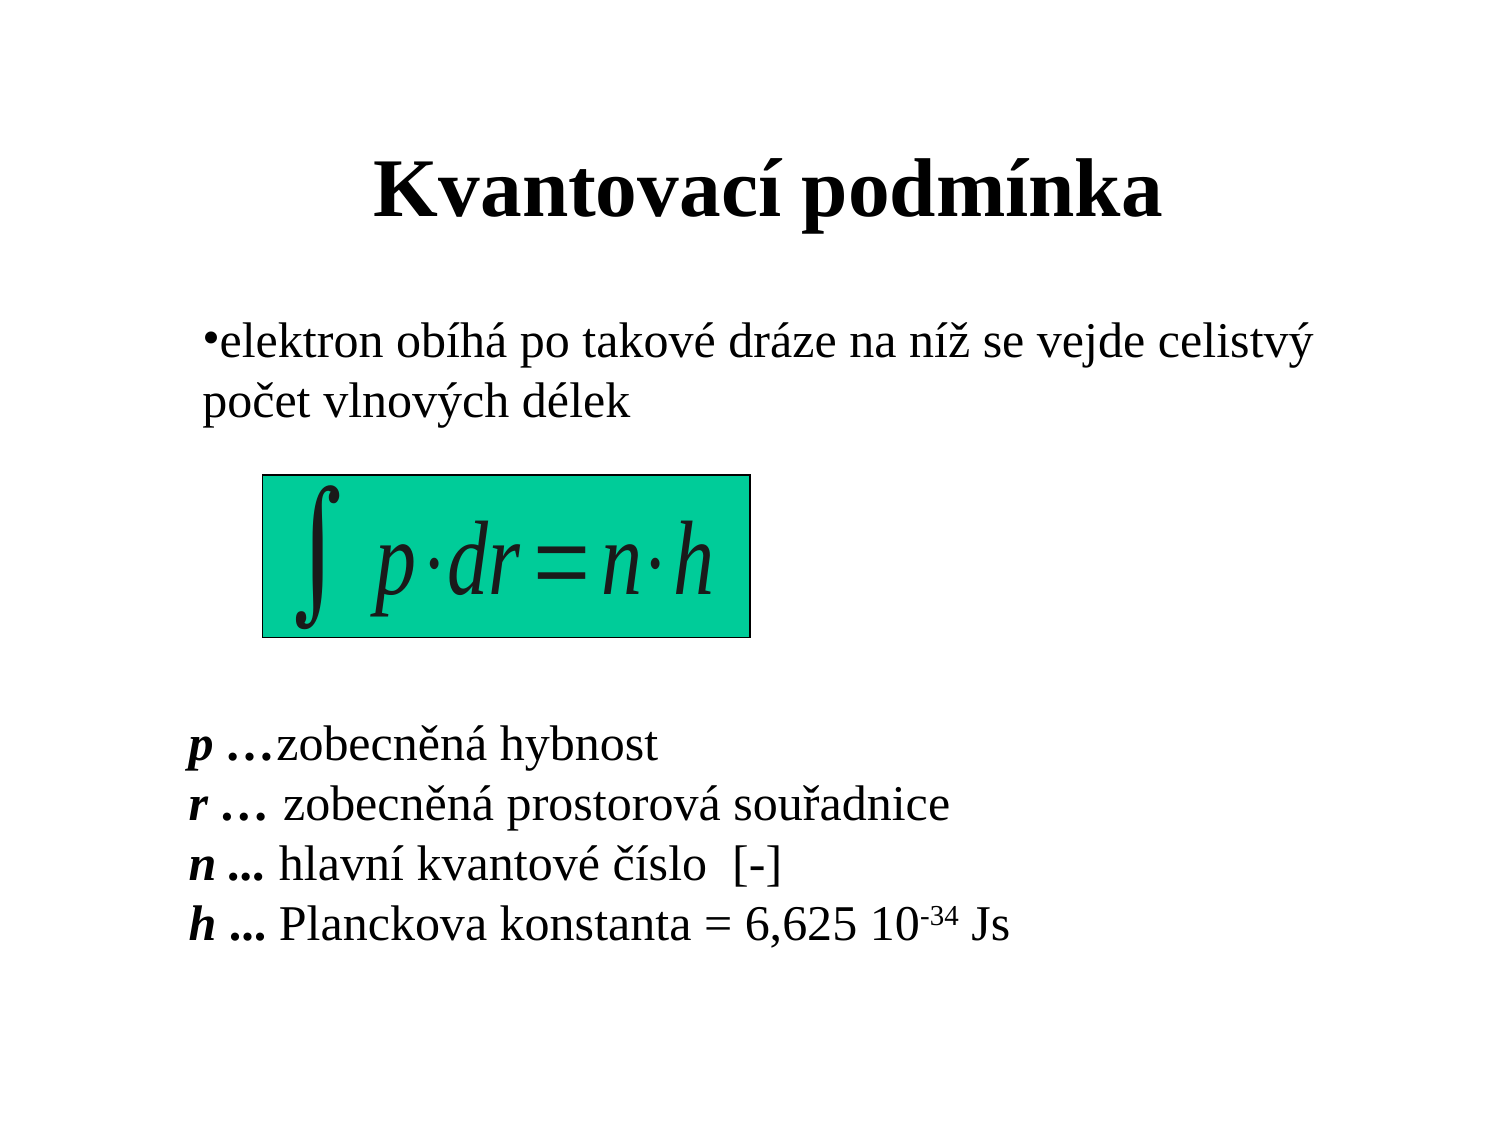

Kvantovací podmínka
elektron obíhá po takové dráze na níž se vejde celistvý počet vlnových délek
p …zobecněná hybnost
r … zobecněná prostorová souřadnice
n ... hlavní kvantové číslo [-]
h ... Planckova konstanta = 6,625 10-34 Js